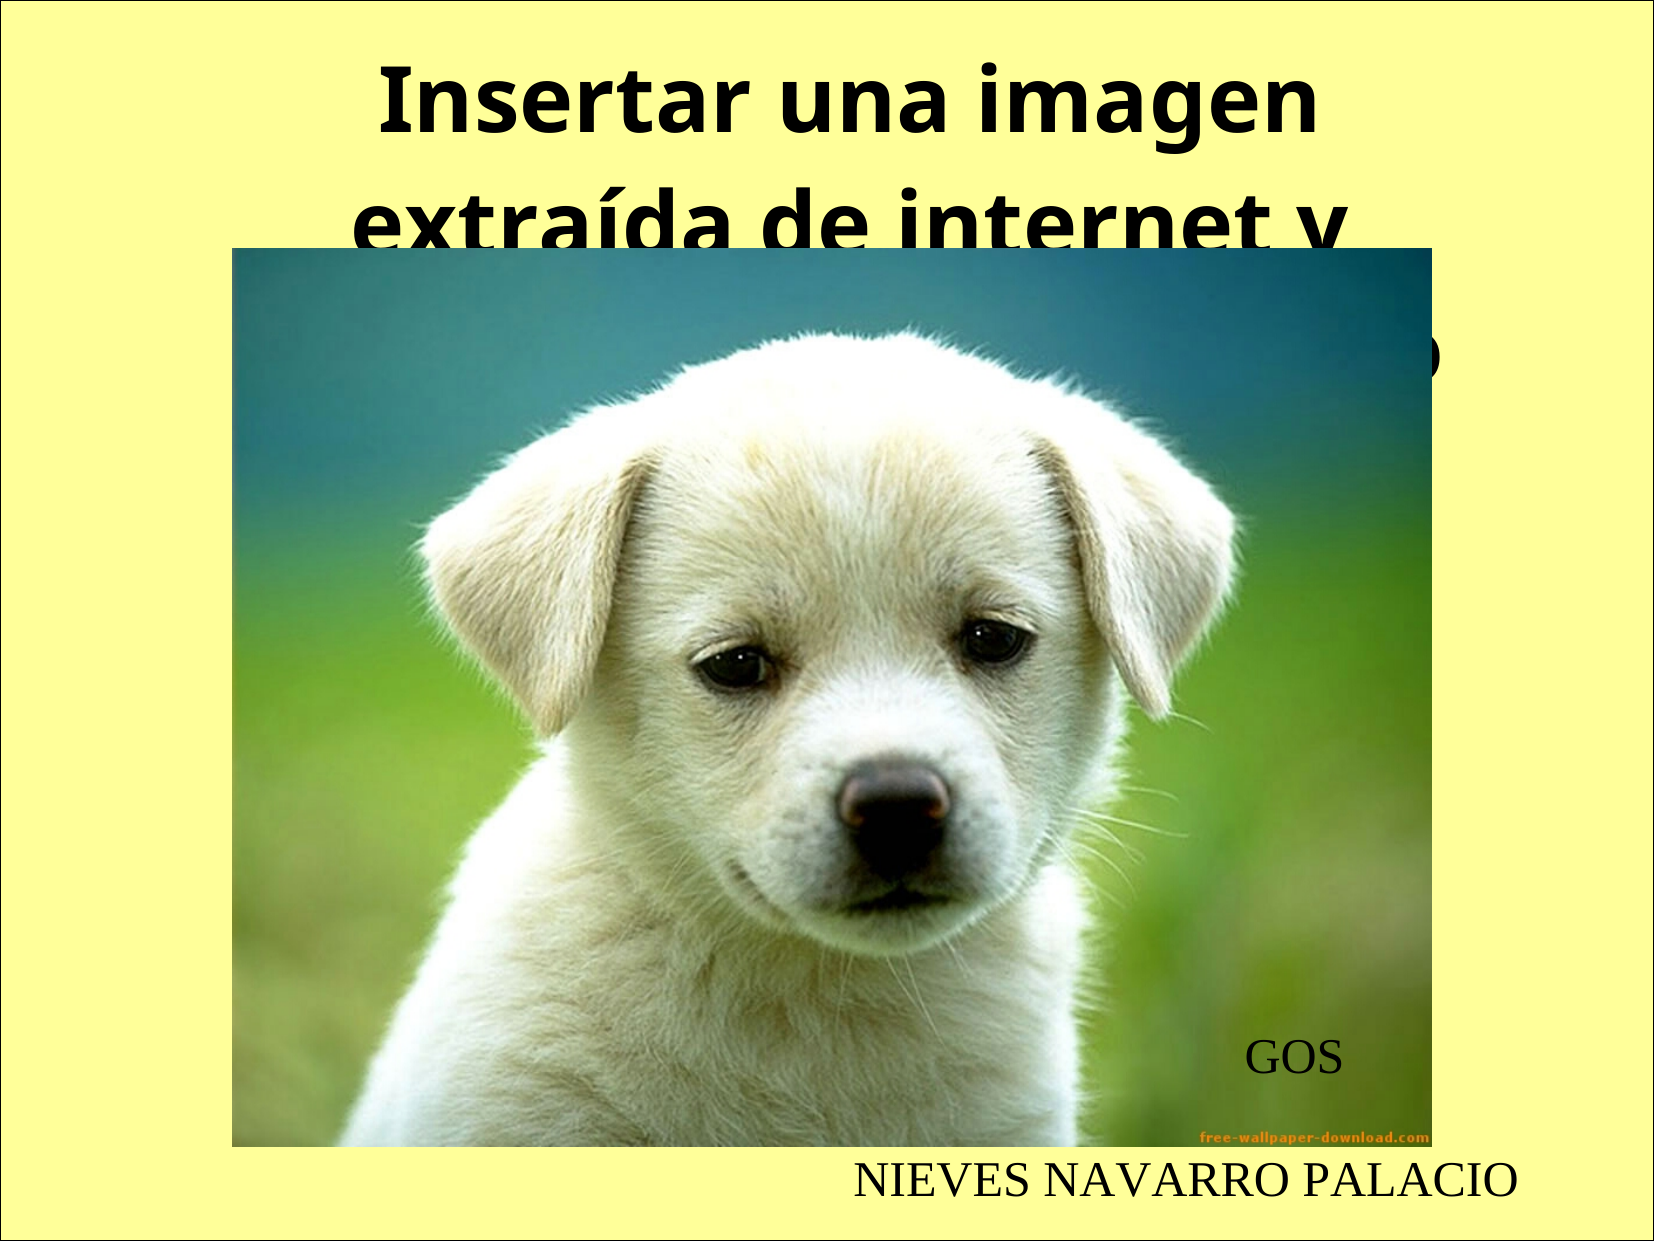

Insertar una imagen extraída de internet y añadir un cuadro de texto
 GOS